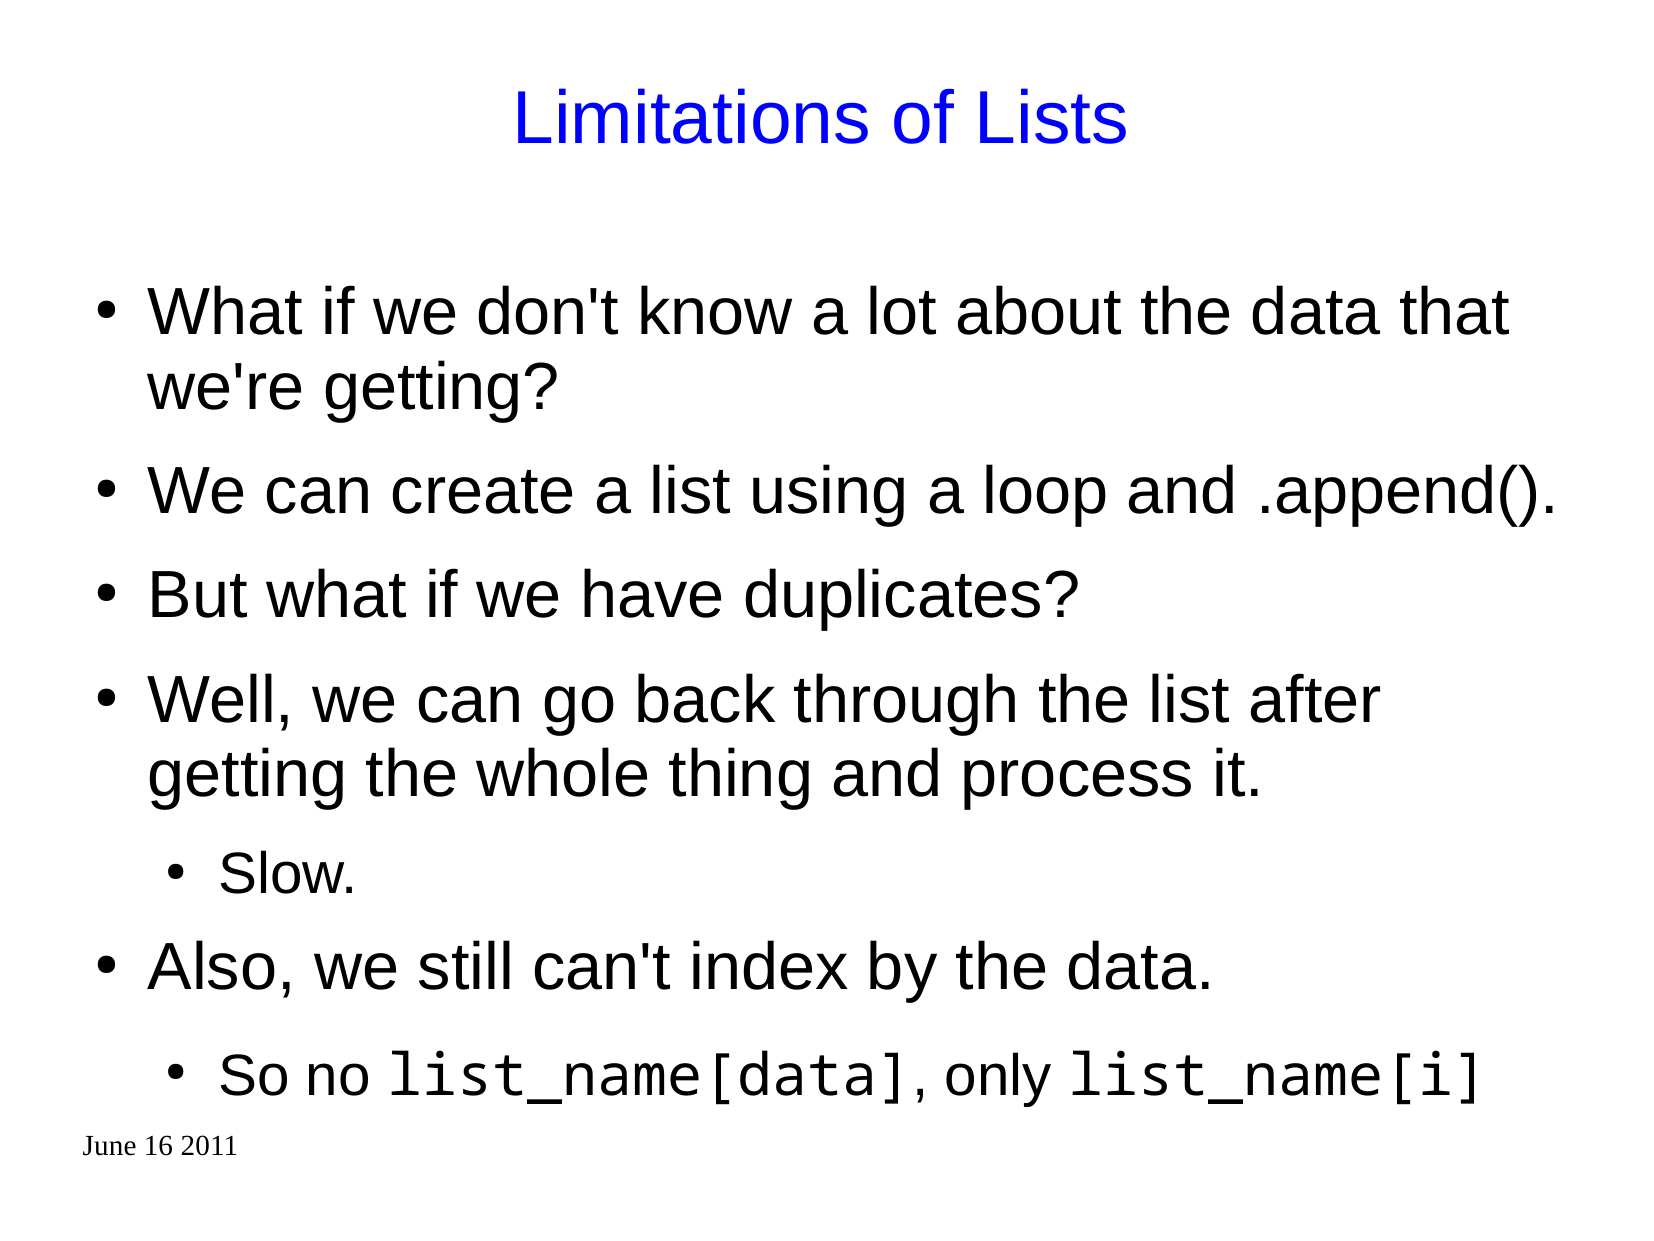

# Limitations of Lists
What if we don't know a lot about the data that we're getting?
We can create a list using a loop and .append().
But what if we have duplicates?
Well, we can go back through the list after getting the whole thing and process it.
Slow.
Also, we still can't index by the data.
So no list_name[data], only list_name[i]
June 16 2011